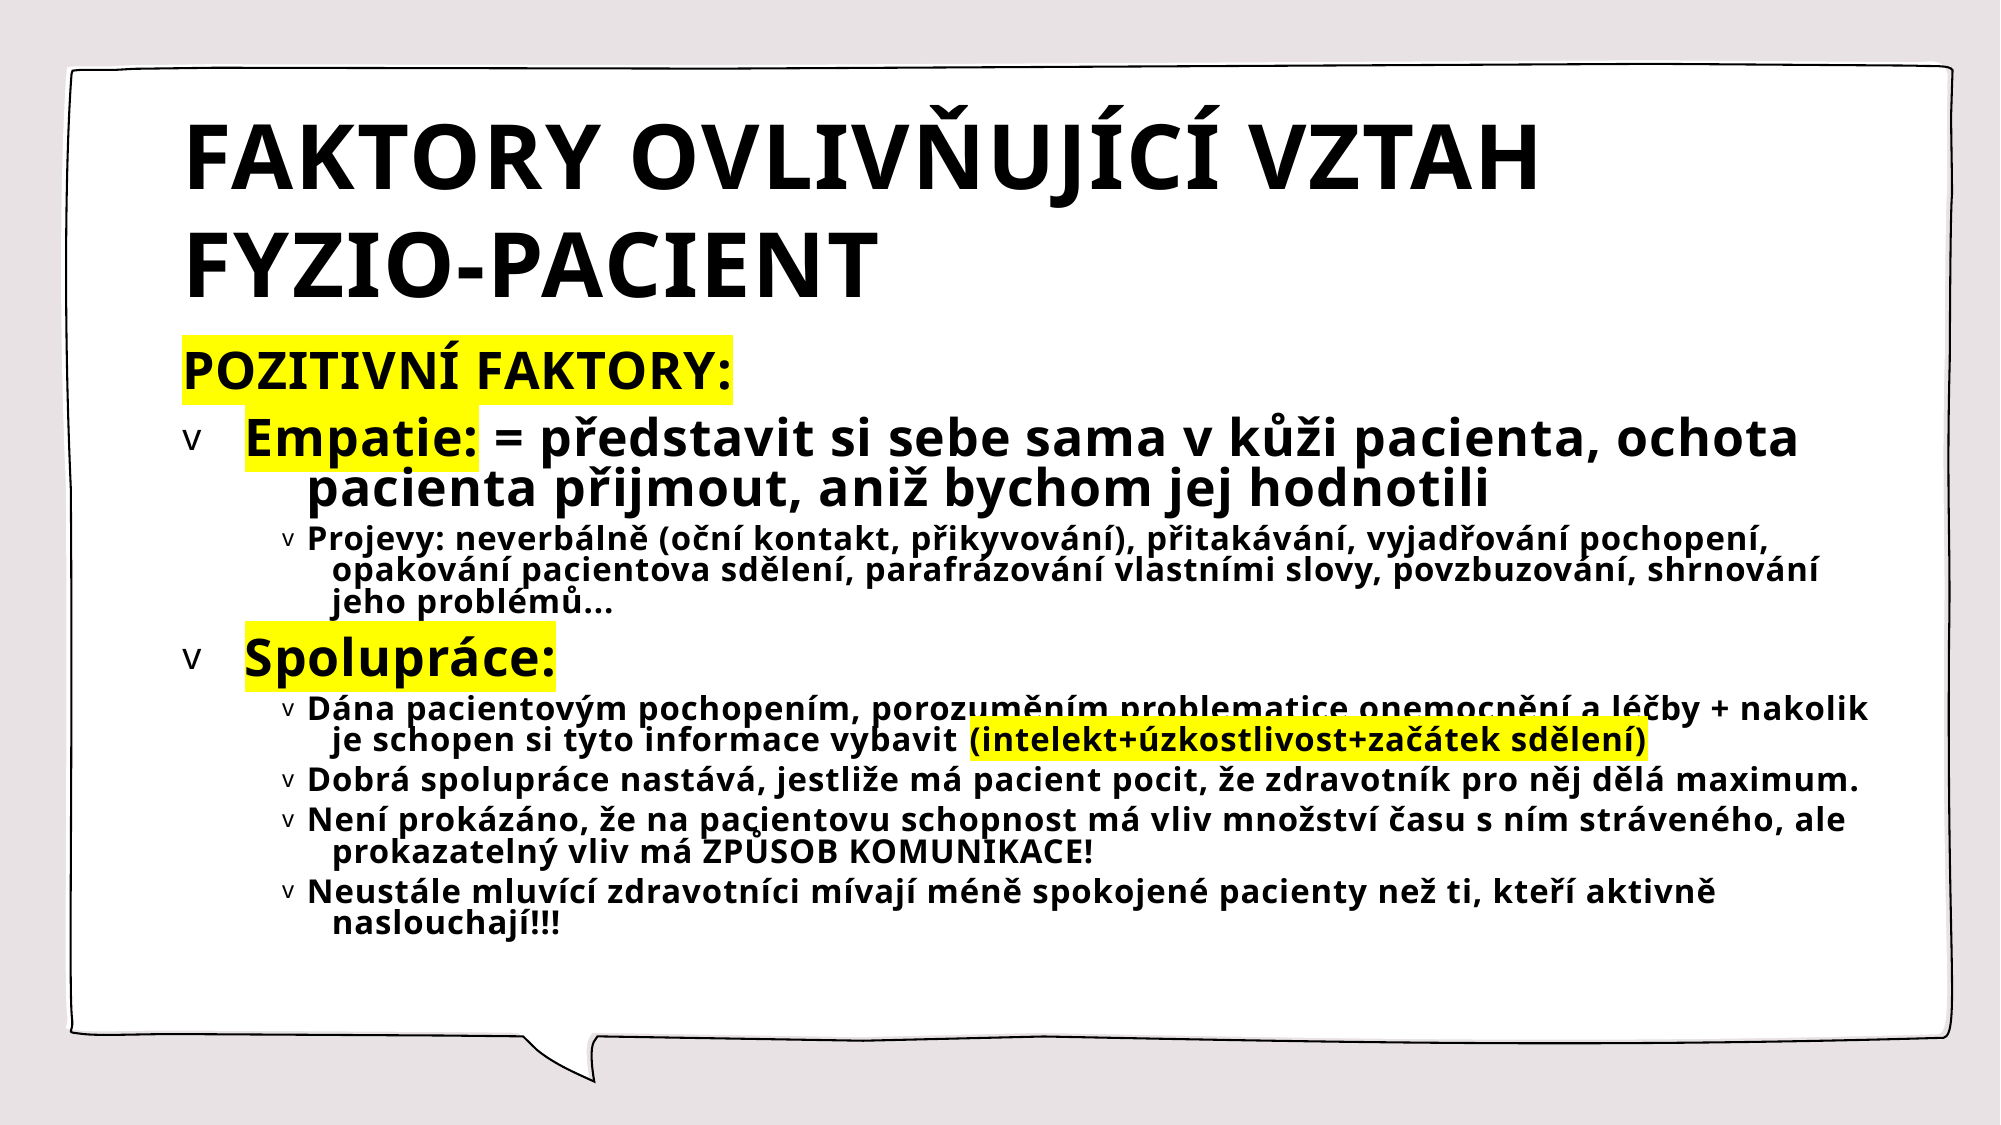

# FAKTORY OVLIVŇUJÍCÍ VZTAH FYZIO-PACIENT
POZITIVNÍ FAKTORY:
Empatie: = představit si sebe sama v kůži pacienta, ochota pacienta přijmout, aniž bychom jej hodnotili
Projevy: neverbálně (oční kontakt, přikyvování), přitakávání, vyjadřování pochopení, opakování pacientova sdělení, parafrázování vlastními slovy, povzbuzování, shrnování jeho problémů...
Spolupráce:
Dána pacientovým pochopením, porozuměním problematice onemocnění a léčby + nakolik je schopen si tyto informace vybavit (intelekt+úzkostlivost+začátek sdělení)
Dobrá spolupráce nastává, jestliže má pacient pocit, že zdravotník pro něj dělá maximum.
Není prokázáno, že na pacientovu schopnost má vliv množství času s ním stráveného, ale prokazatelný vliv má ZPŮSOB KOMUNIKACE!
Neustále mluvící zdravotníci mívají méně spokojené pacienty než ti, kteří aktivně naslouchají!!!